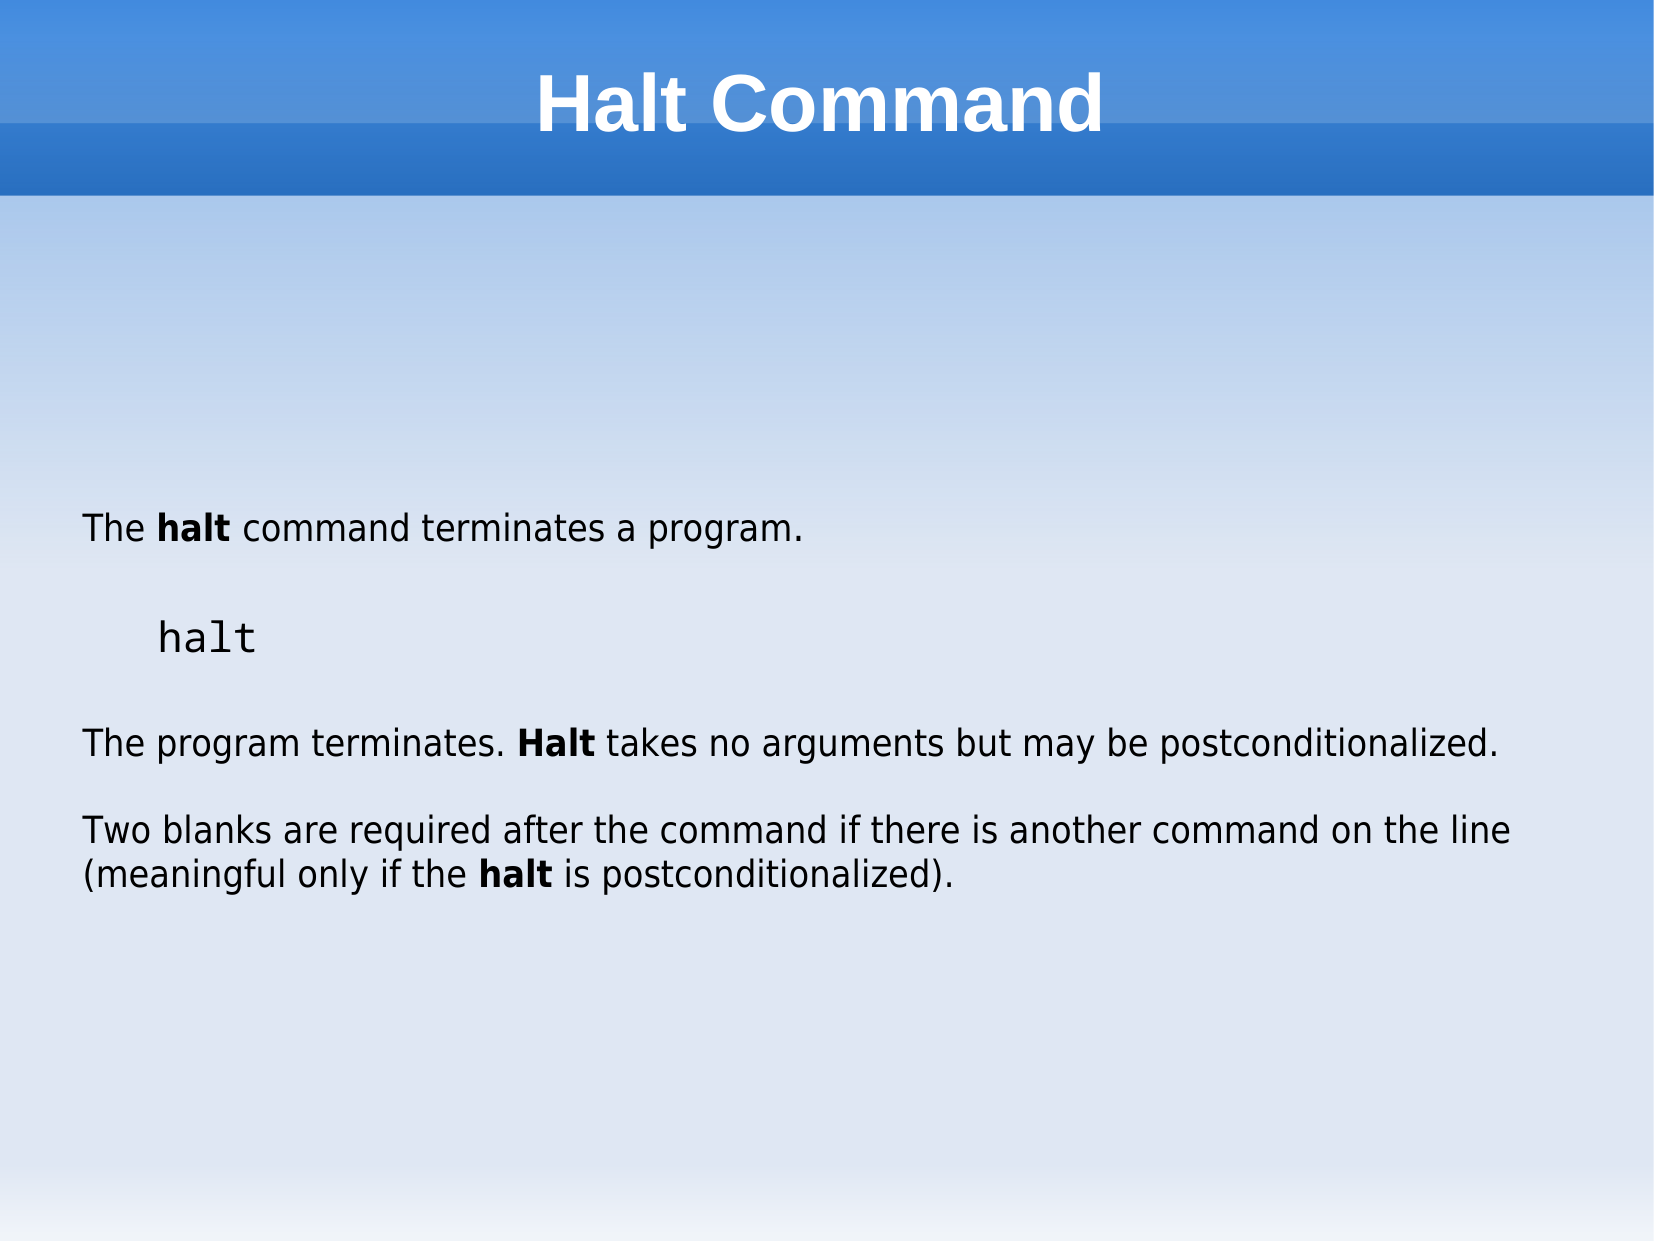

# Halt Command
The halt command terminates a program.
 	halt
The program terminates. Halt takes no arguments but may be postconditionalized.
Two blanks are required after the command if there is another command on the line (meaningful only if the halt is postconditionalized).